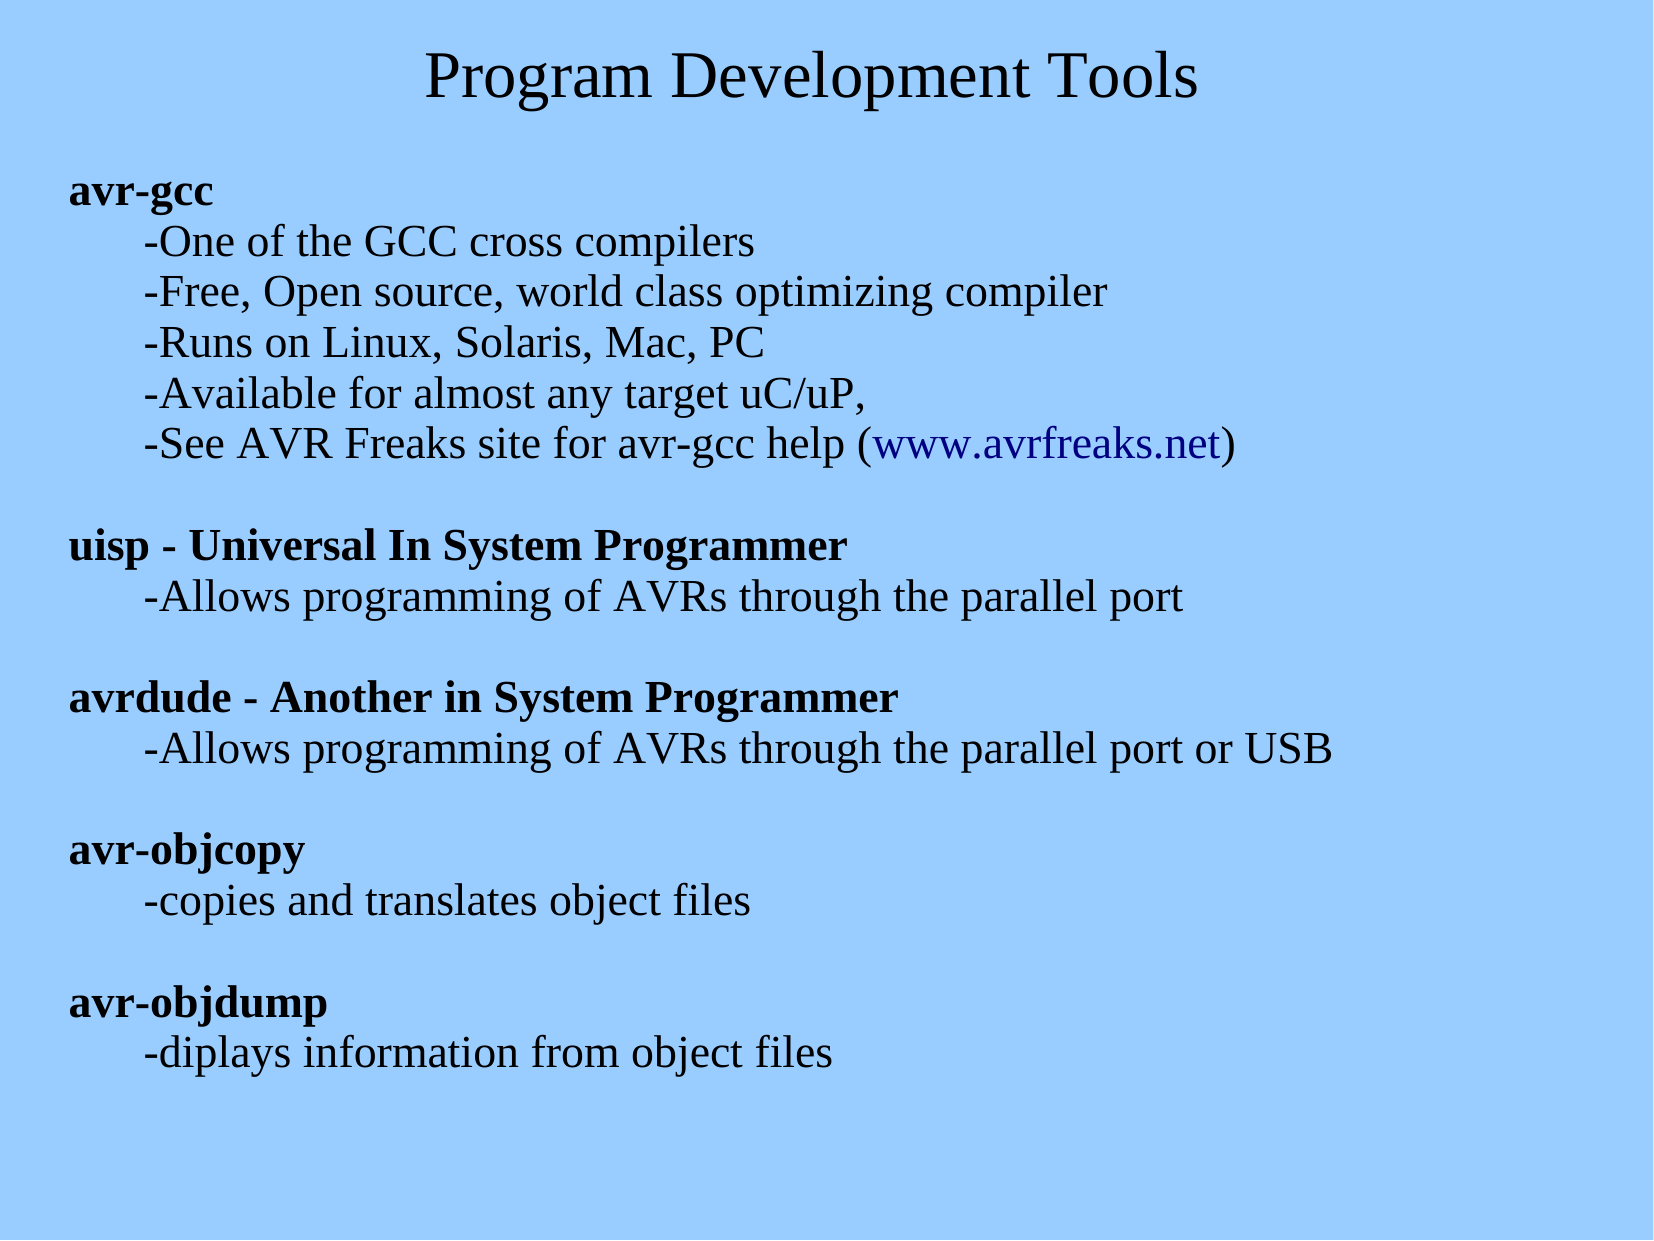

Program Development Tools
avr-gcc
	-One of the GCC cross compilers
	-Free, Open source, world class optimizing compiler
	-Runs on Linux, Solaris, Mac, PC
	-Available for almost any target uC/uP,
	-See AVR Freaks site for avr-gcc help (www.avrfreaks.net)
uisp - Universal In System Programmer
	-Allows programming of AVRs through the parallel port
avrdude - Another in System Programmer
	-Allows programming of AVRs through the parallel port or USB
avr-objcopy
	-copies and translates object files
avr-objdump
	-diplays information from object files